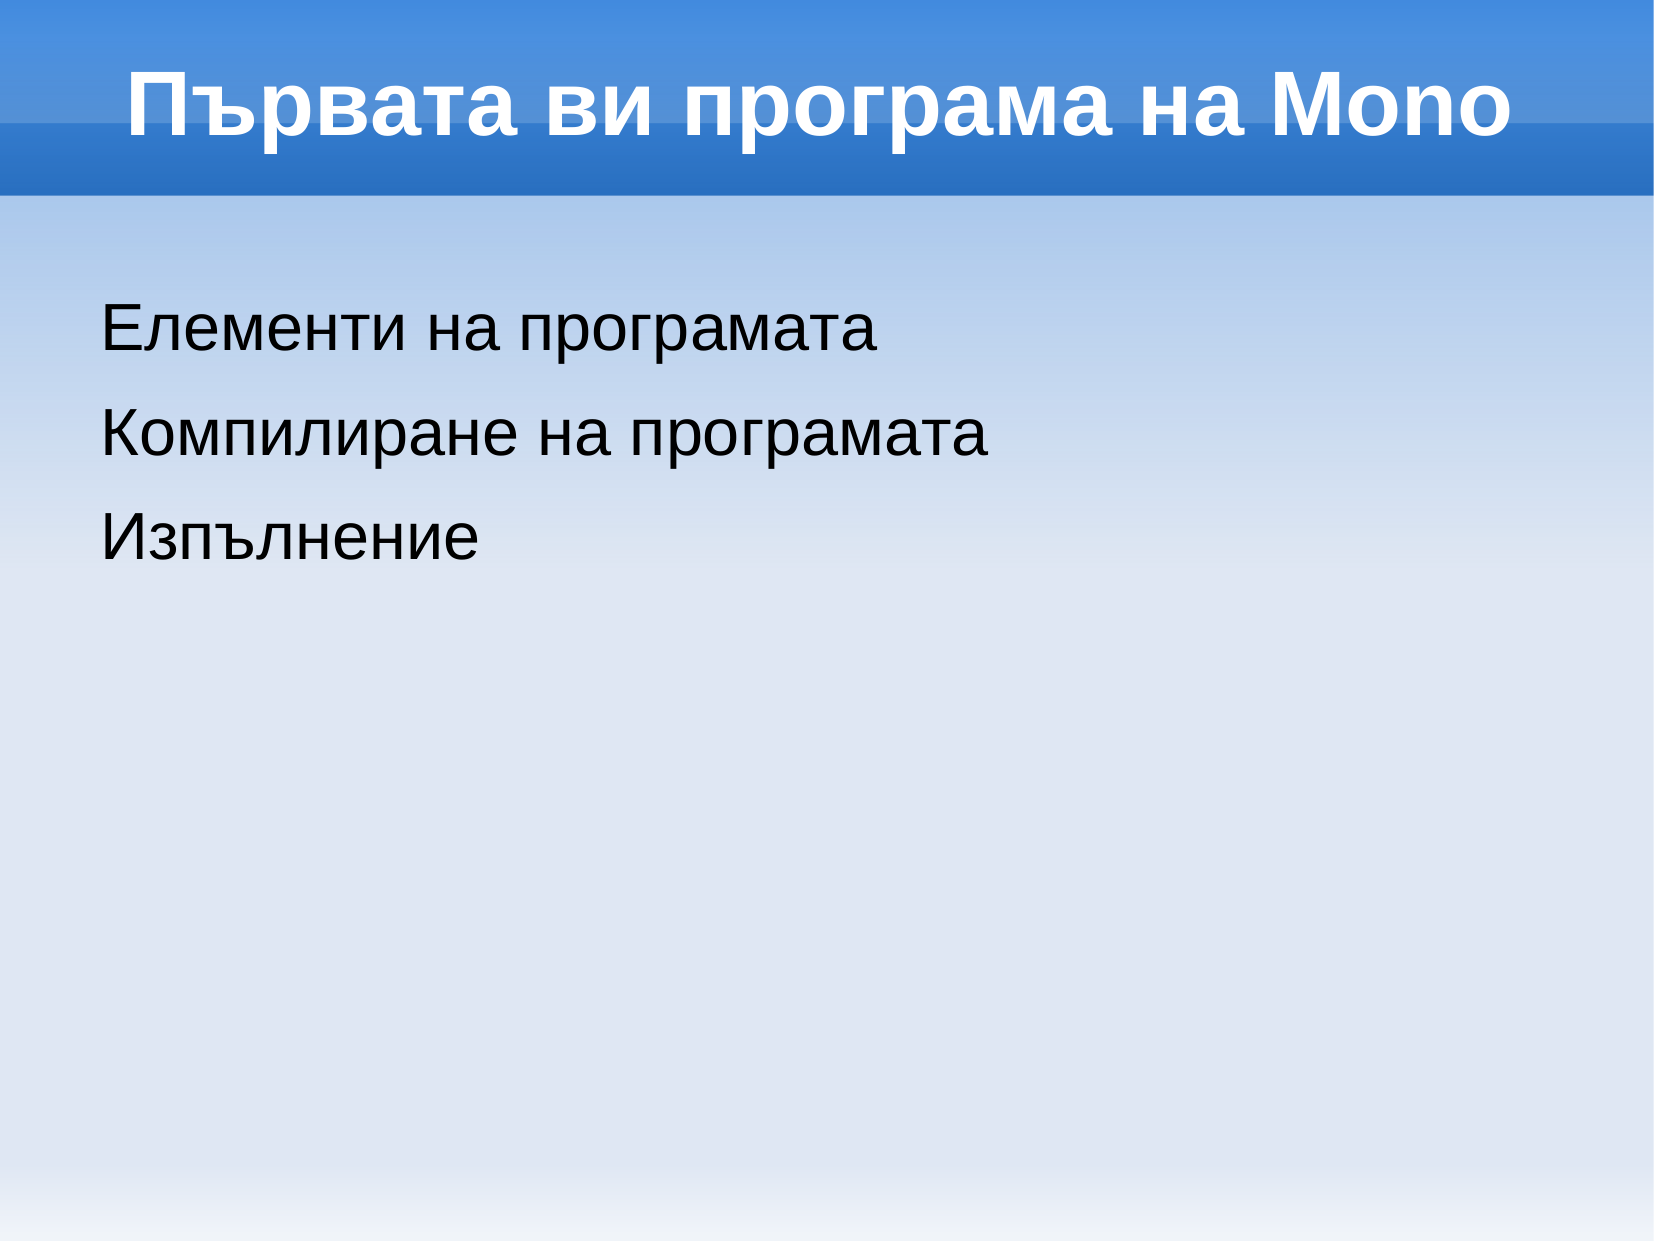

# Първата ви програма на Mono
Елементи на програмата
Компилиране на програмата
Изпълнение